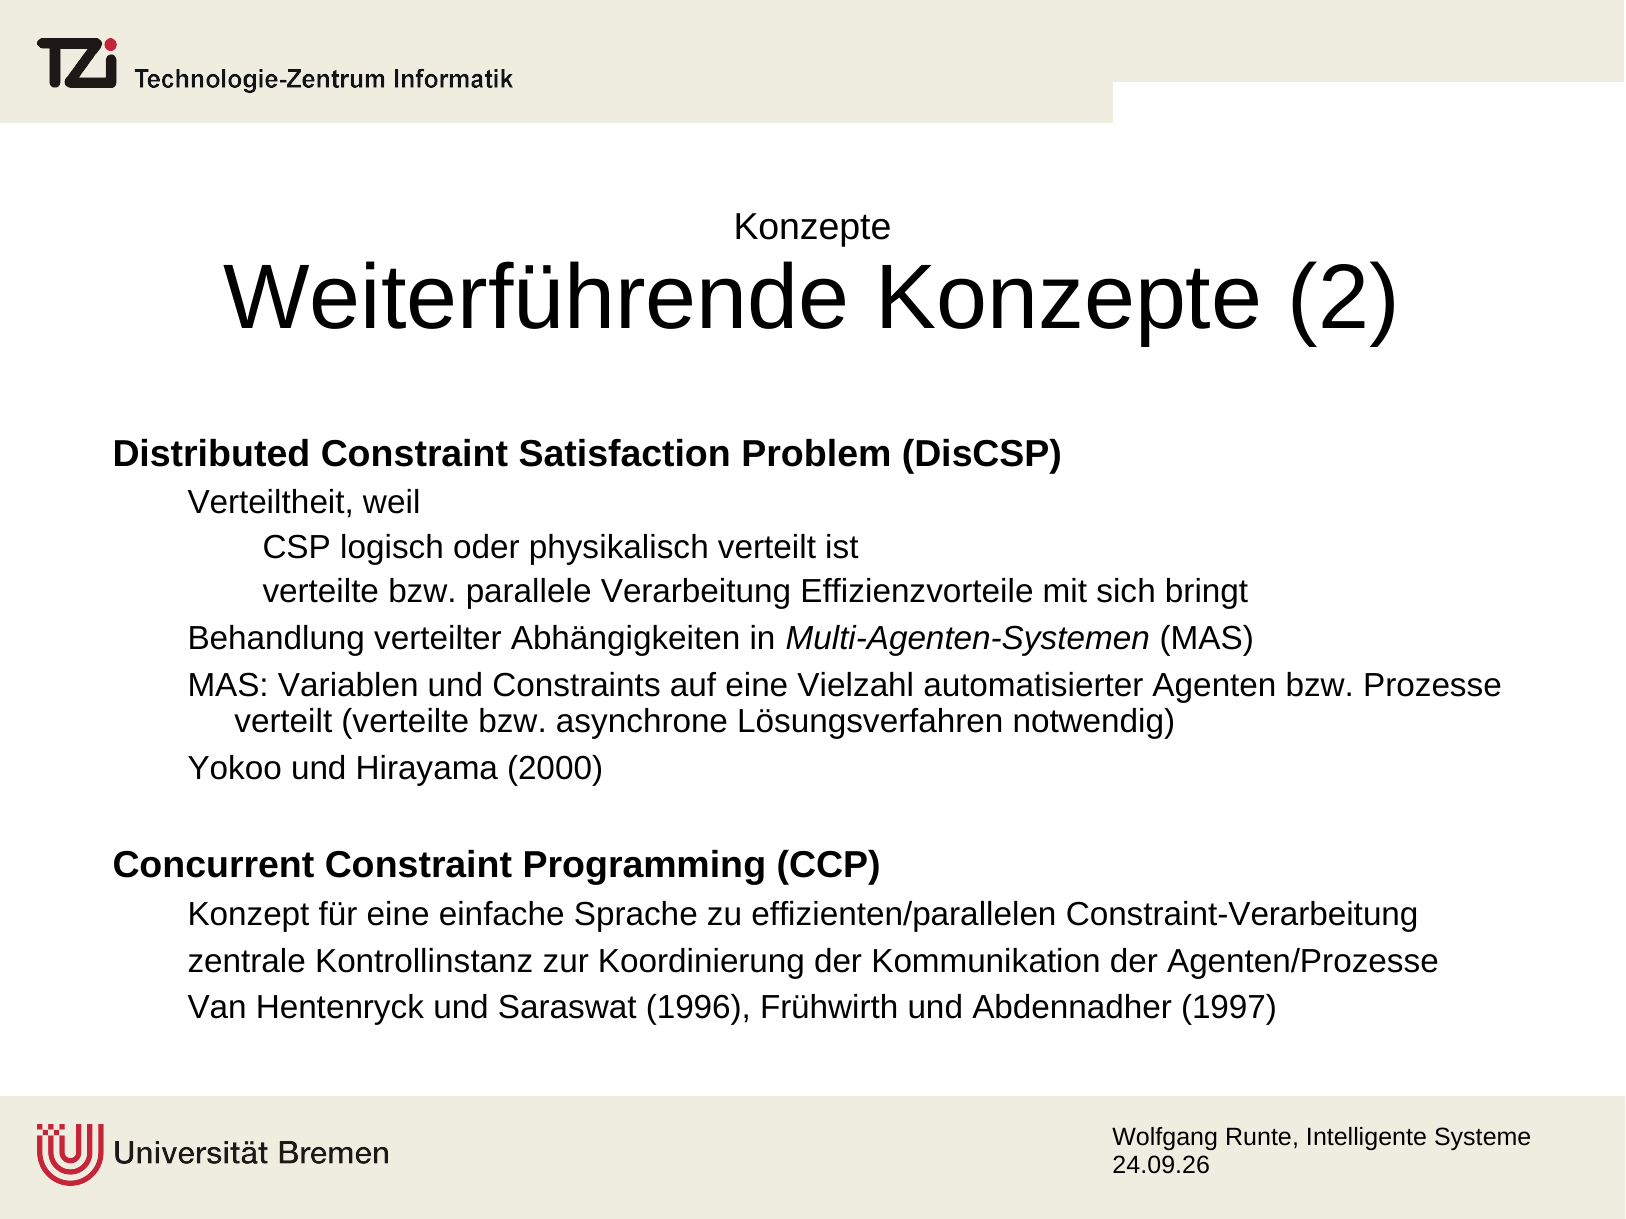

# Konzepte Weiterführende Konzepte (2)
Distributed Constraint Satisfaction Problem (DisCSP)
Verteiltheit, weil
CSP logisch oder physikalisch verteilt ist
verteilte bzw. parallele Verarbeitung Effizienzvorteile mit sich bringt
Behandlung verteilter Abhängigkeiten in Multi-Agenten-Systemen (MAS)
MAS: Variablen und Constraints auf eine Vielzahl automatisierter Agenten bzw. Prozesse verteilt (verteilte bzw. asynchrone Lösungsverfahren notwendig)
Yokoo und Hirayama (2000)
Concurrent Constraint Programming (CCP)
Konzept für eine einfache Sprache zu effizienten/parallelen Constraint-Verarbeitung
zentrale Kontrollinstanz zur Koordinierung der Kommunikation der Agenten/Prozesse
Van Hentenryck und Saraswat (1996), Frühwirth und Abdennadher (1997)